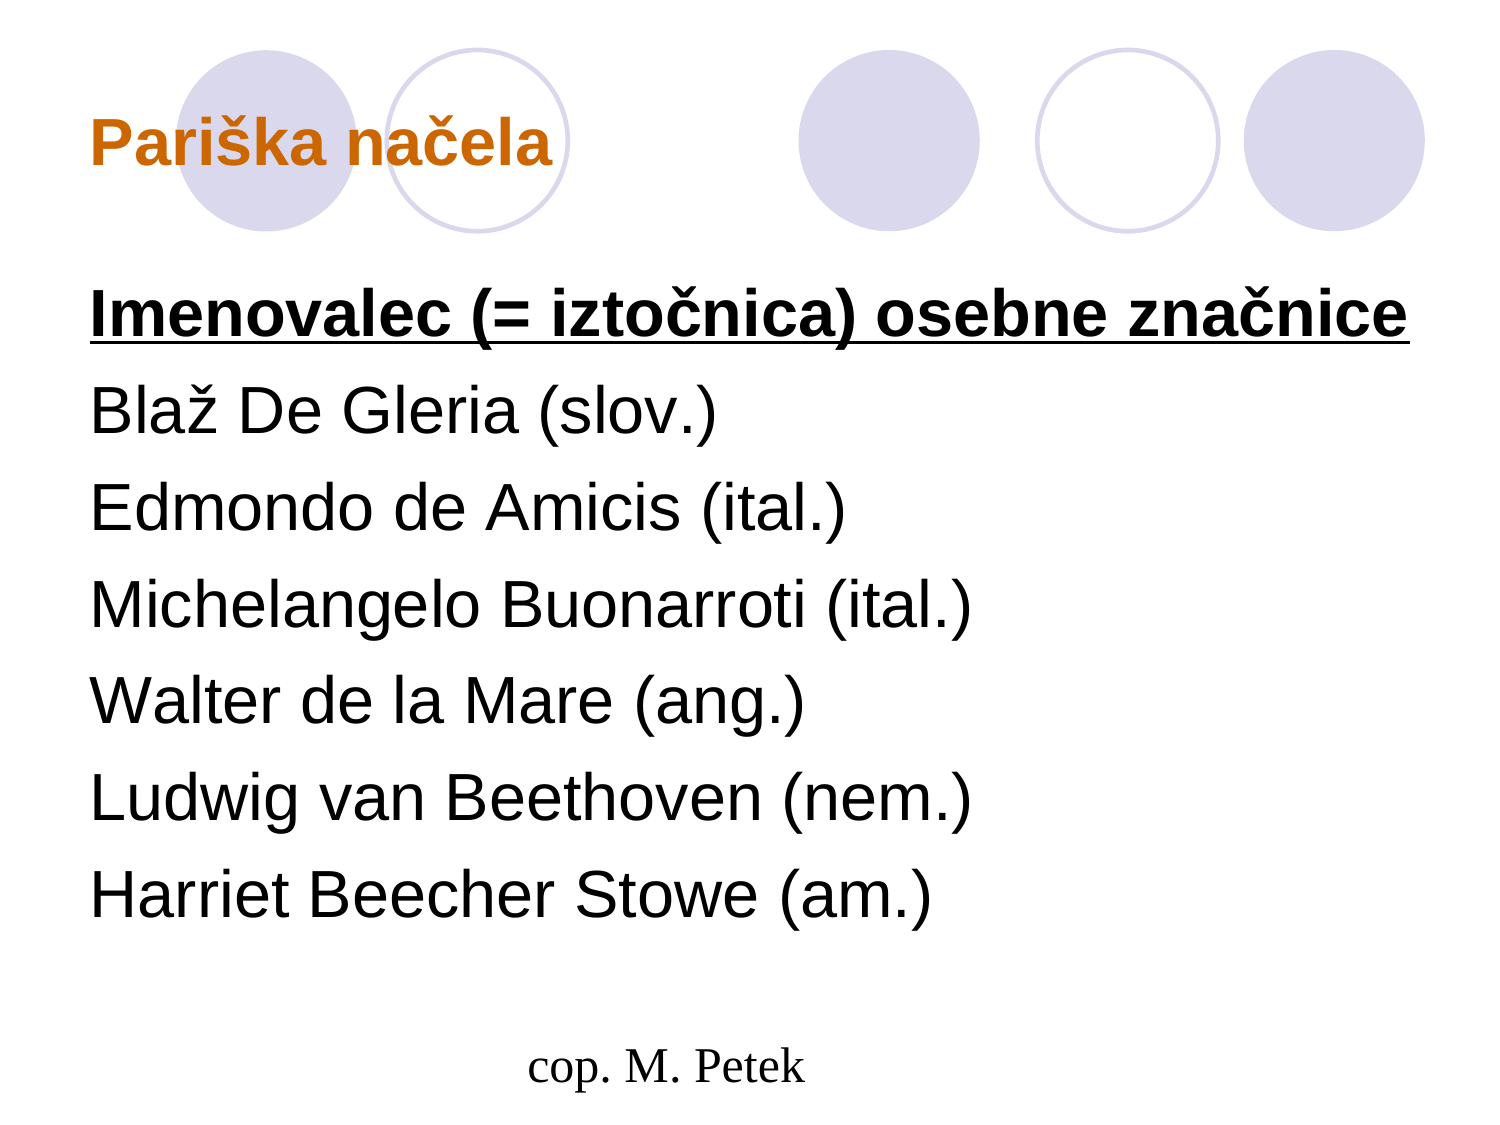

# Pariška načela
Imenovalec (= iztočnica) osebne značnice
Blaž De Gleria (slov.)
Edmondo de Amicis (ital.)
Michelangelo Buonarroti (ital.)
Walter de la Mare (ang.)
Ludwig van Beethoven (nem.)
Harriet Beecher Stowe (am.)
cop. M. Petek